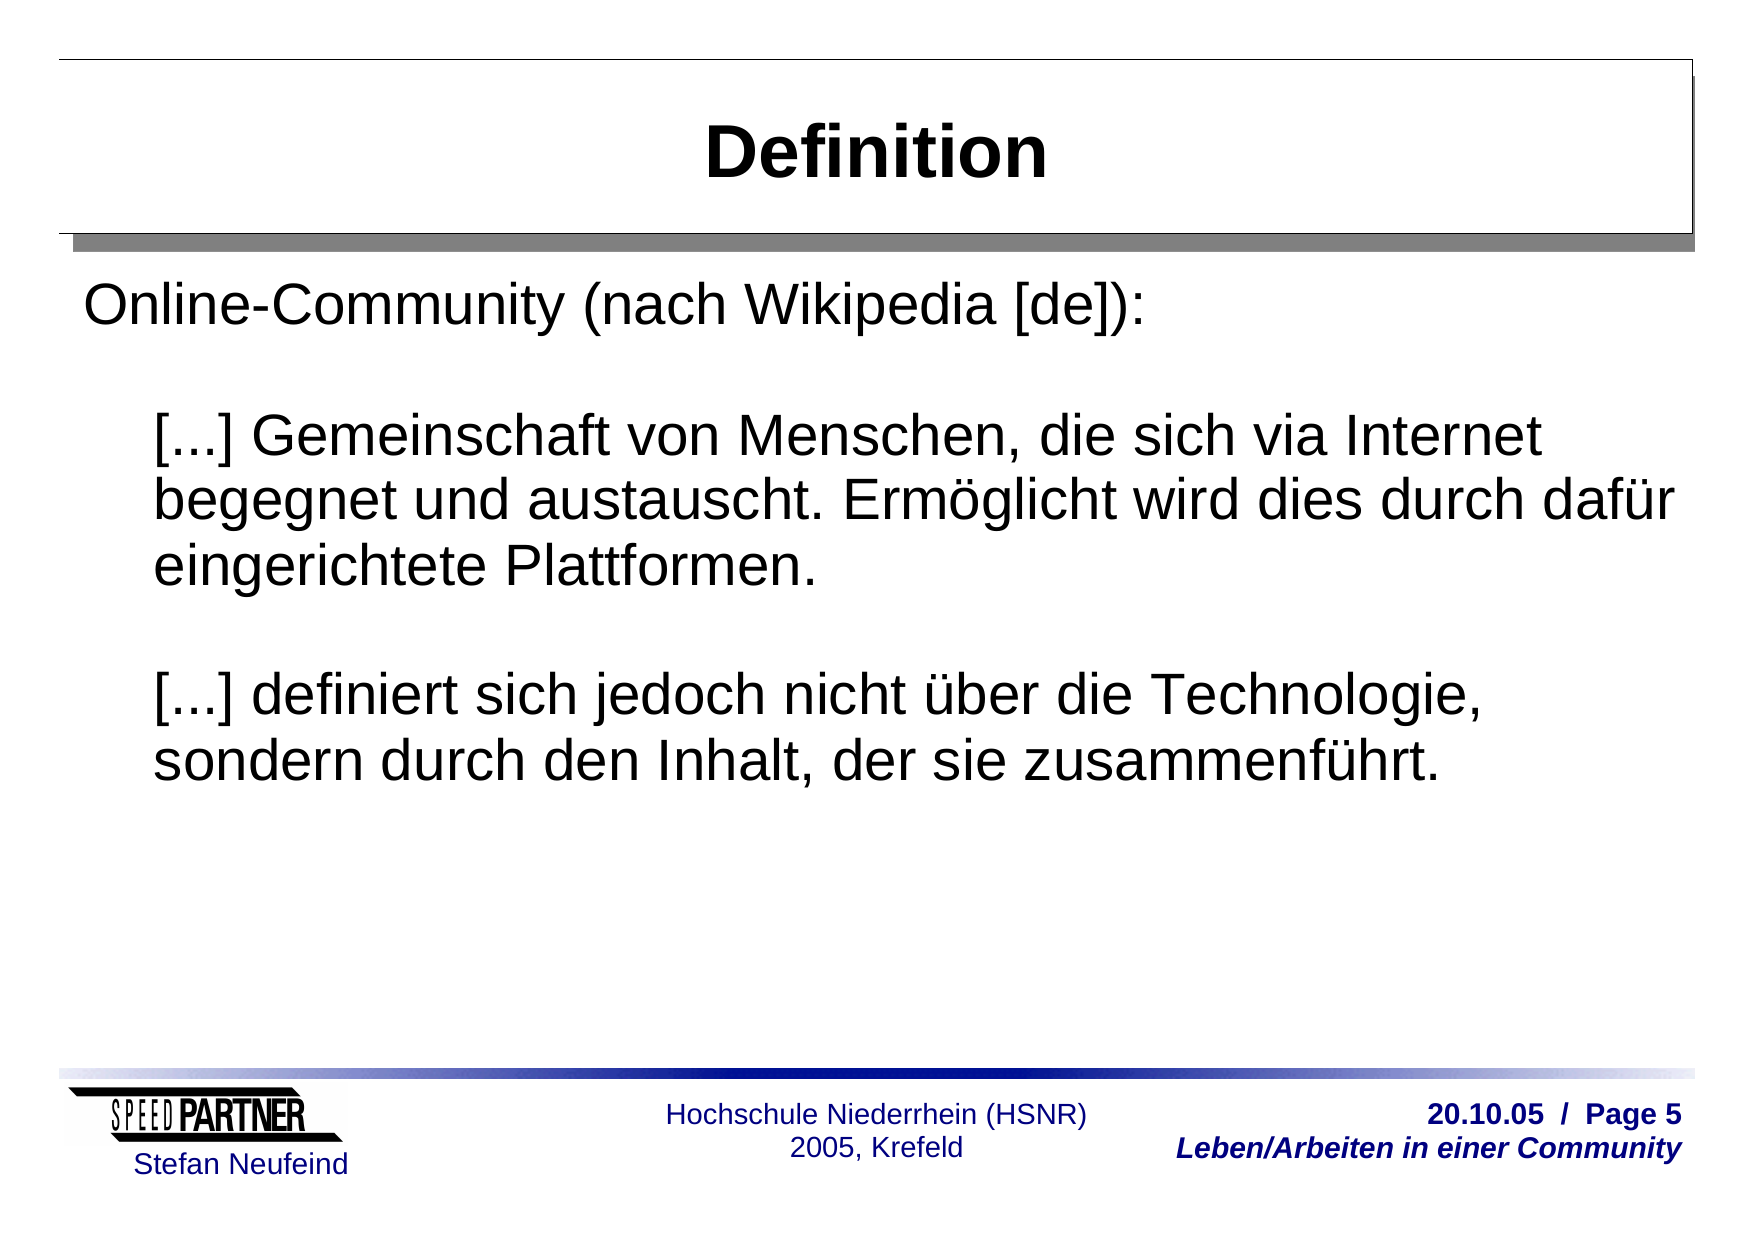

# Definition
Online-Community (nach Wikipedia [de]):
[...] Gemeinschaft von Menschen, die sich via Internet begegnet und austauscht. Ermöglicht wird dies durch dafür eingerichtete Plattformen.
[...] definiert sich jedoch nicht über die Technologie, sondern durch den Inhalt, der sie zusammenführt.